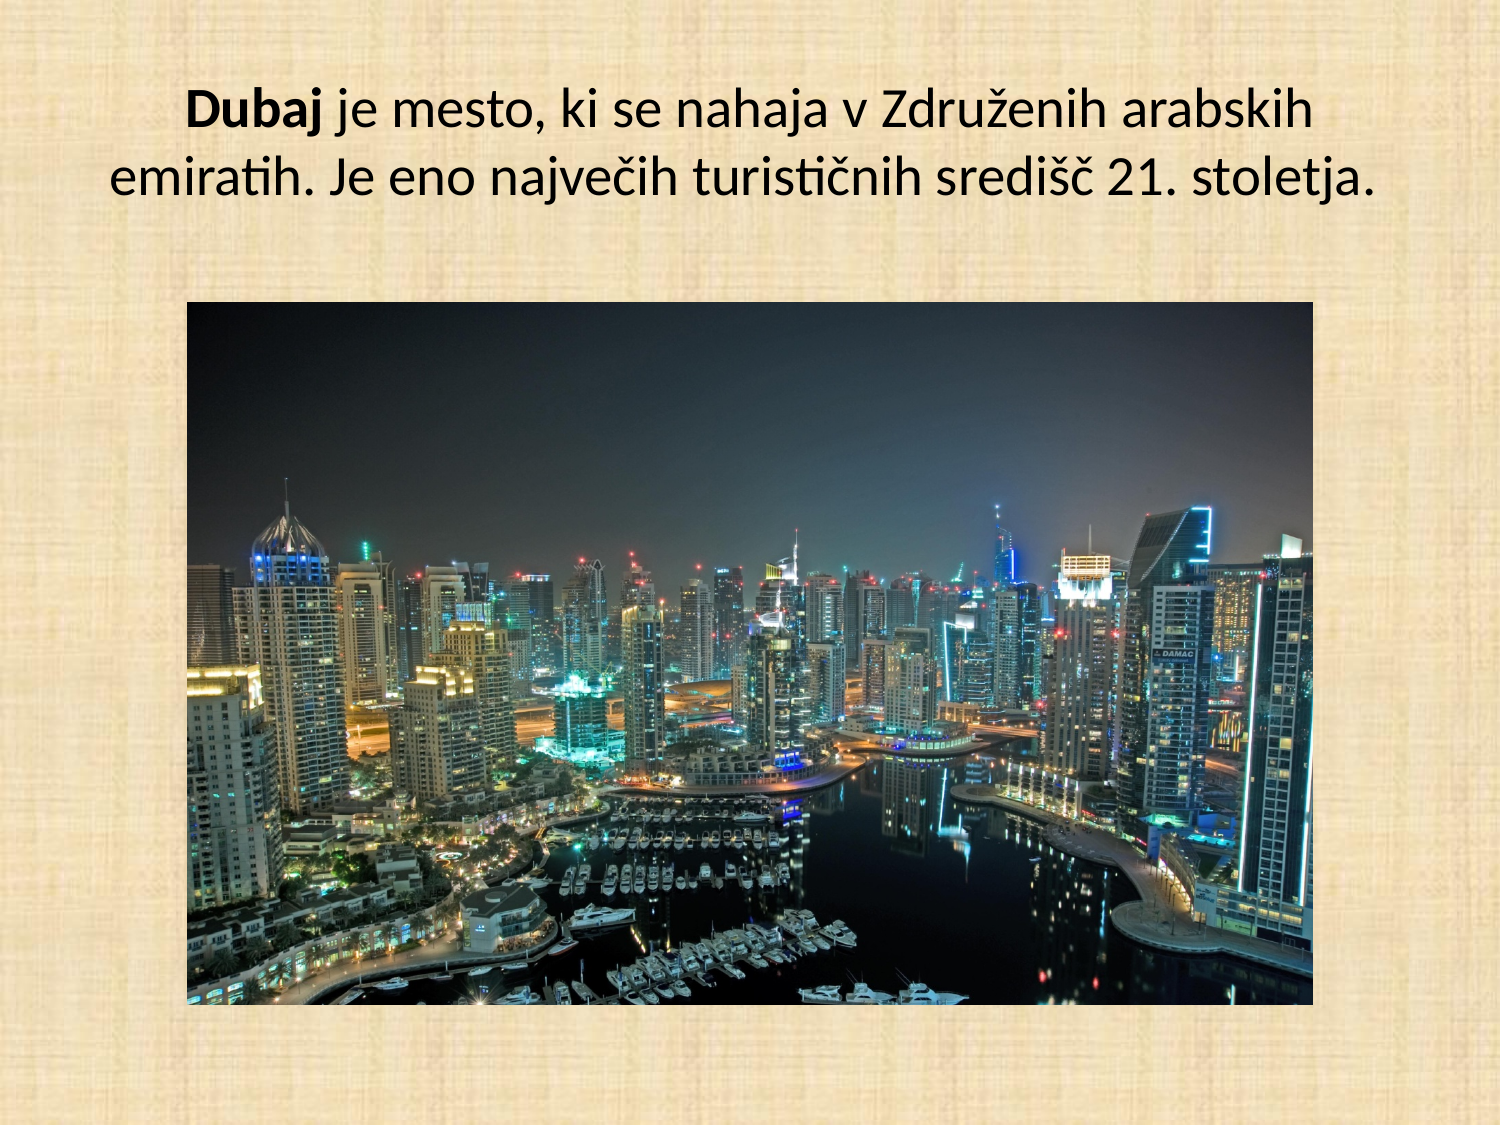

# Dubaj je mesto, ki se nahaja v Združenih arabskih emiratih. Je eno največih turističnih središč 21. stoletja.